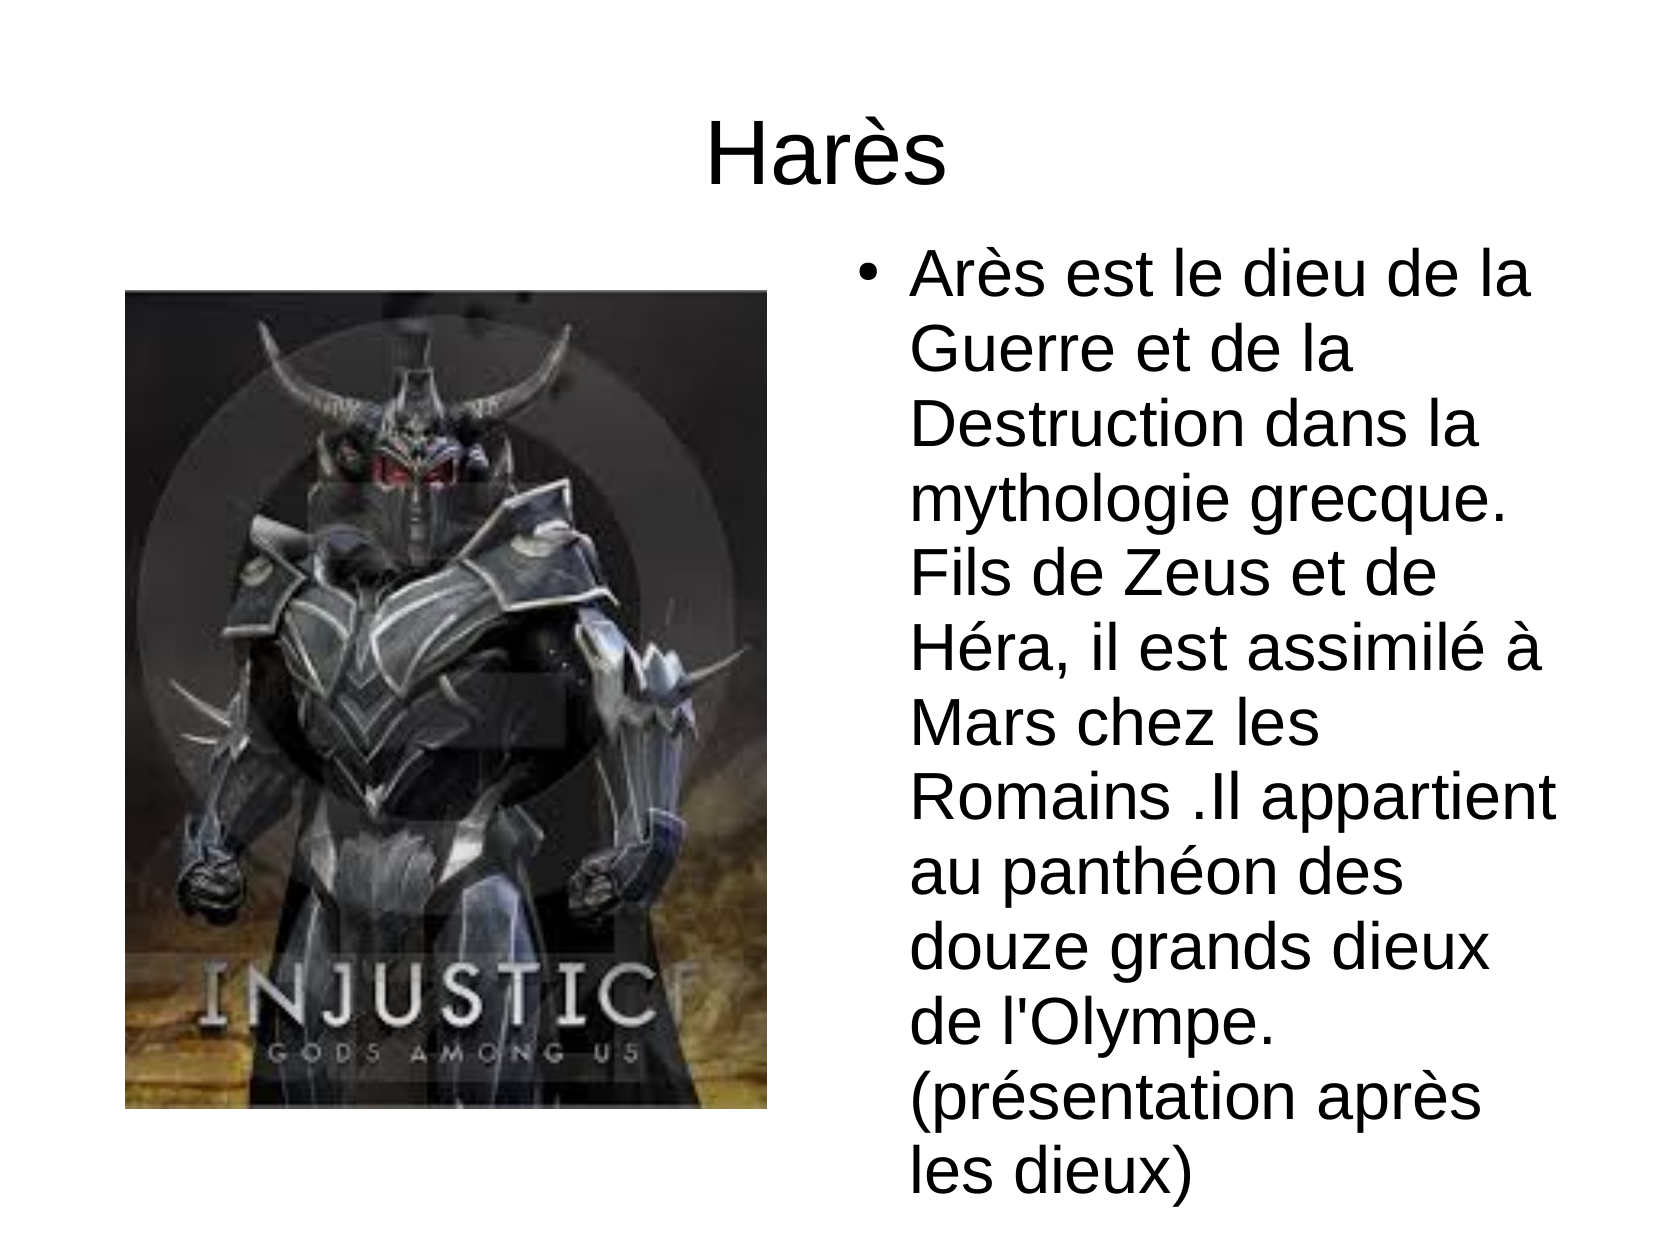

# Harès
Arès est le dieu de la Guerre et de la Destruction dans la mythologie grecque. Fils de Zeus et de Héra, il est assimilé à Mars chez les Romains .Il appartient au panthéon des douze grands dieux de l'Olympe.(présentation après les dieux)